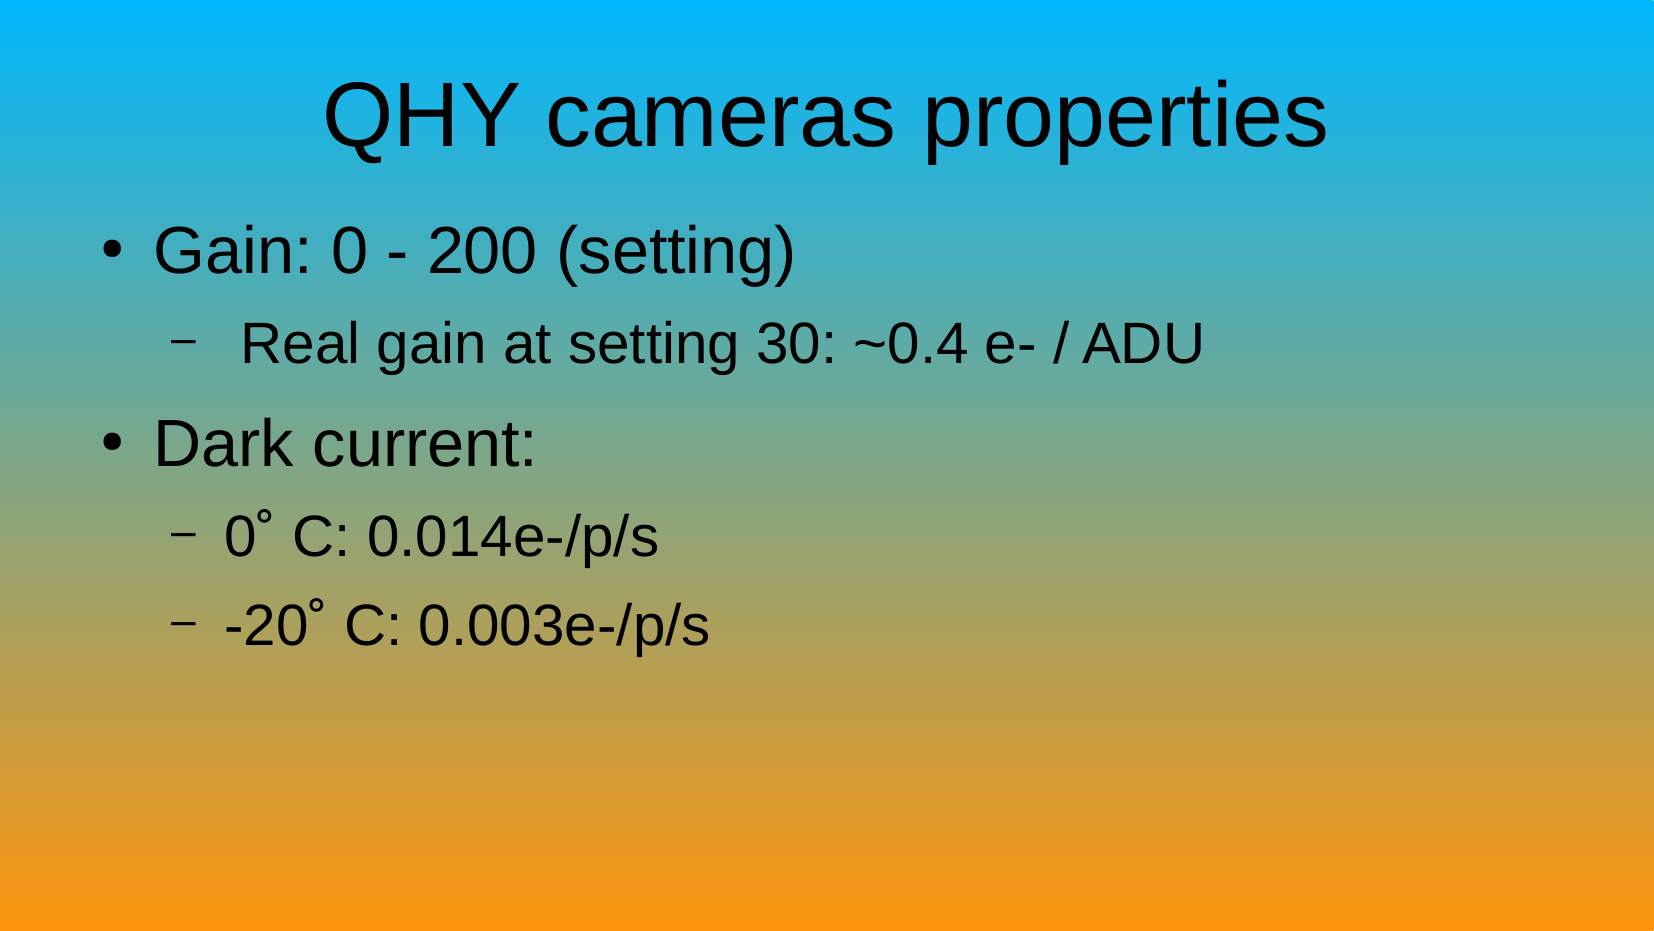

# QHY cameras properties
Gain: 0 - 200 (setting)
 Real gain at setting 30: ~0.4 e- / ADU
Dark current:
0˚ C: 0.014e-/p/s
-20˚ C: 0.003e-/p/s